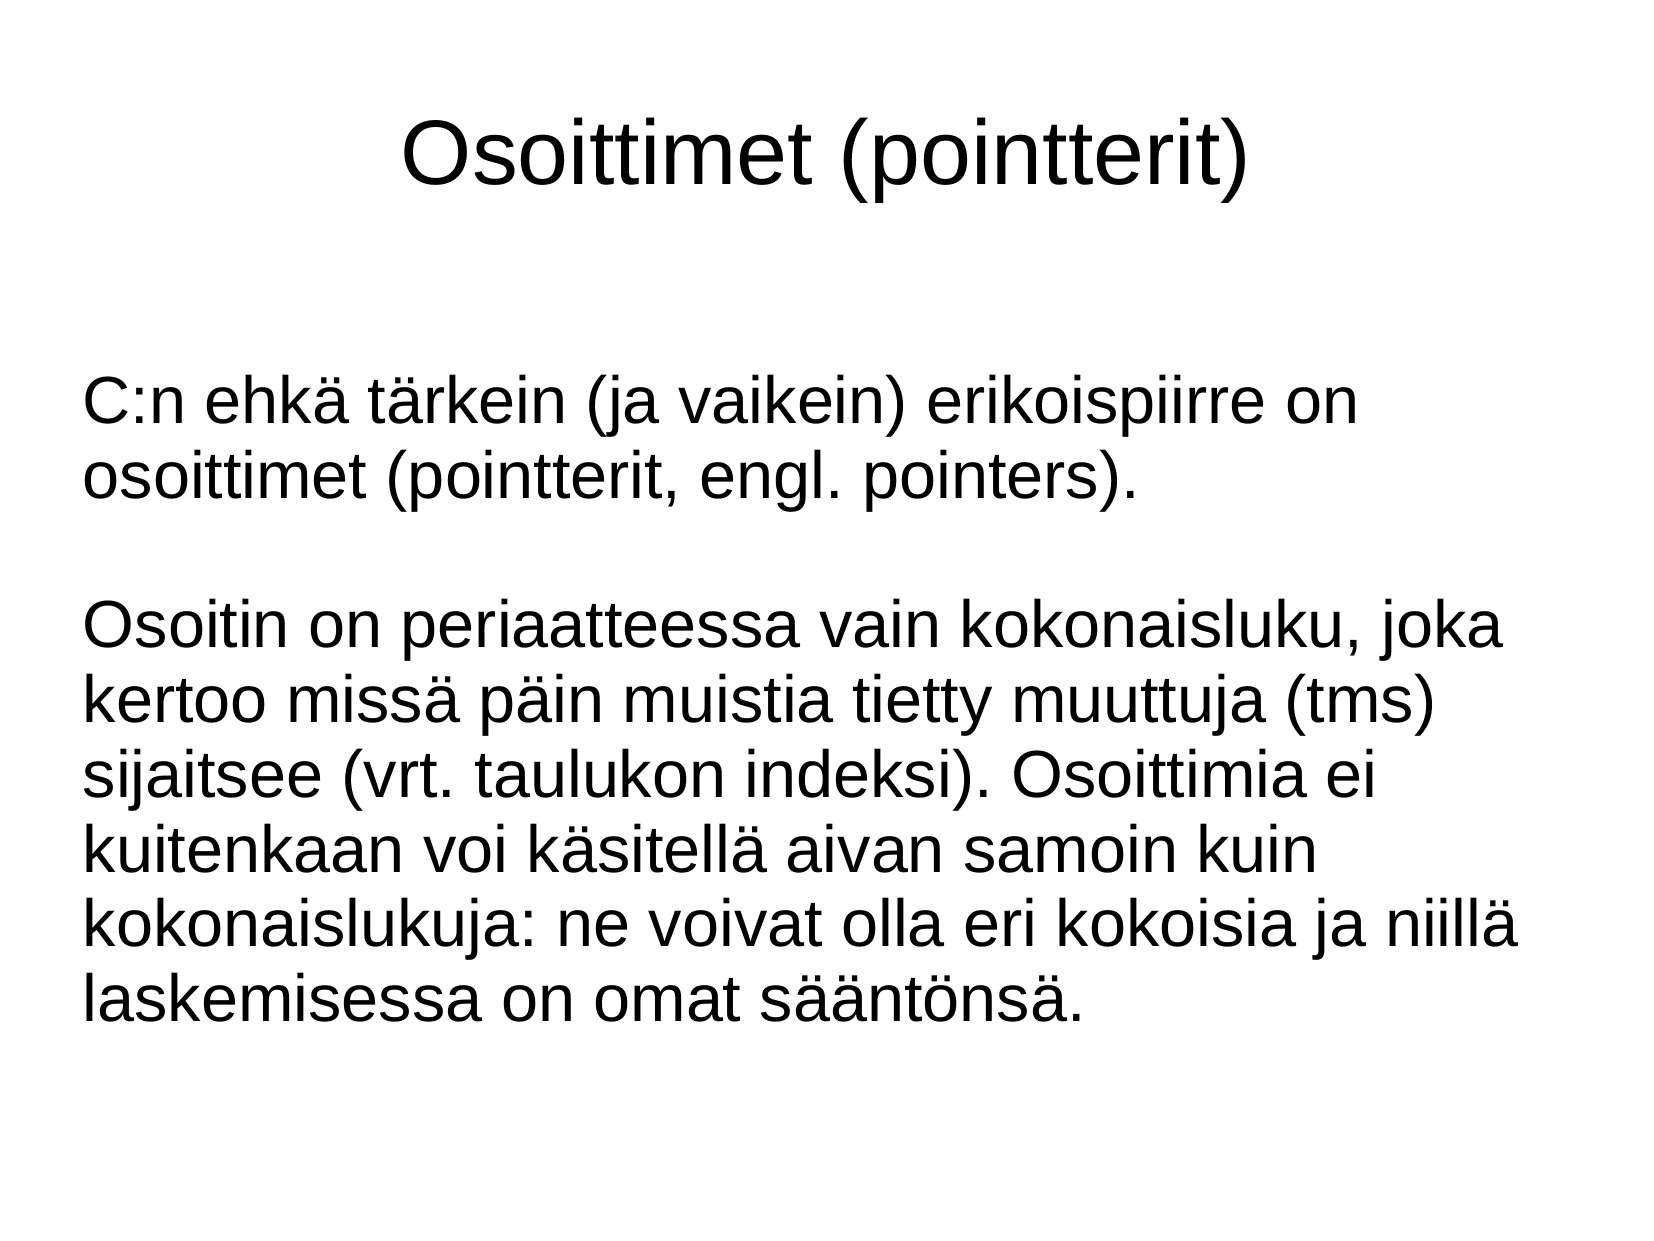

# Osoittimet (pointterit)
C:n ehkä tärkein (ja vaikein) erikoispiirre on osoittimet (pointterit, engl. pointers).
Osoitin on periaatteessa vain kokonaisluku, joka kertoo missä päin muistia tietty muuttuja (tms) sijaitsee (vrt. taulukon indeksi). Osoittimia ei kuitenkaan voi käsitellä aivan samoin kuin kokonaislukuja: ne voivat olla eri kokoisia ja niillä laskemisessa on omat sääntönsä.